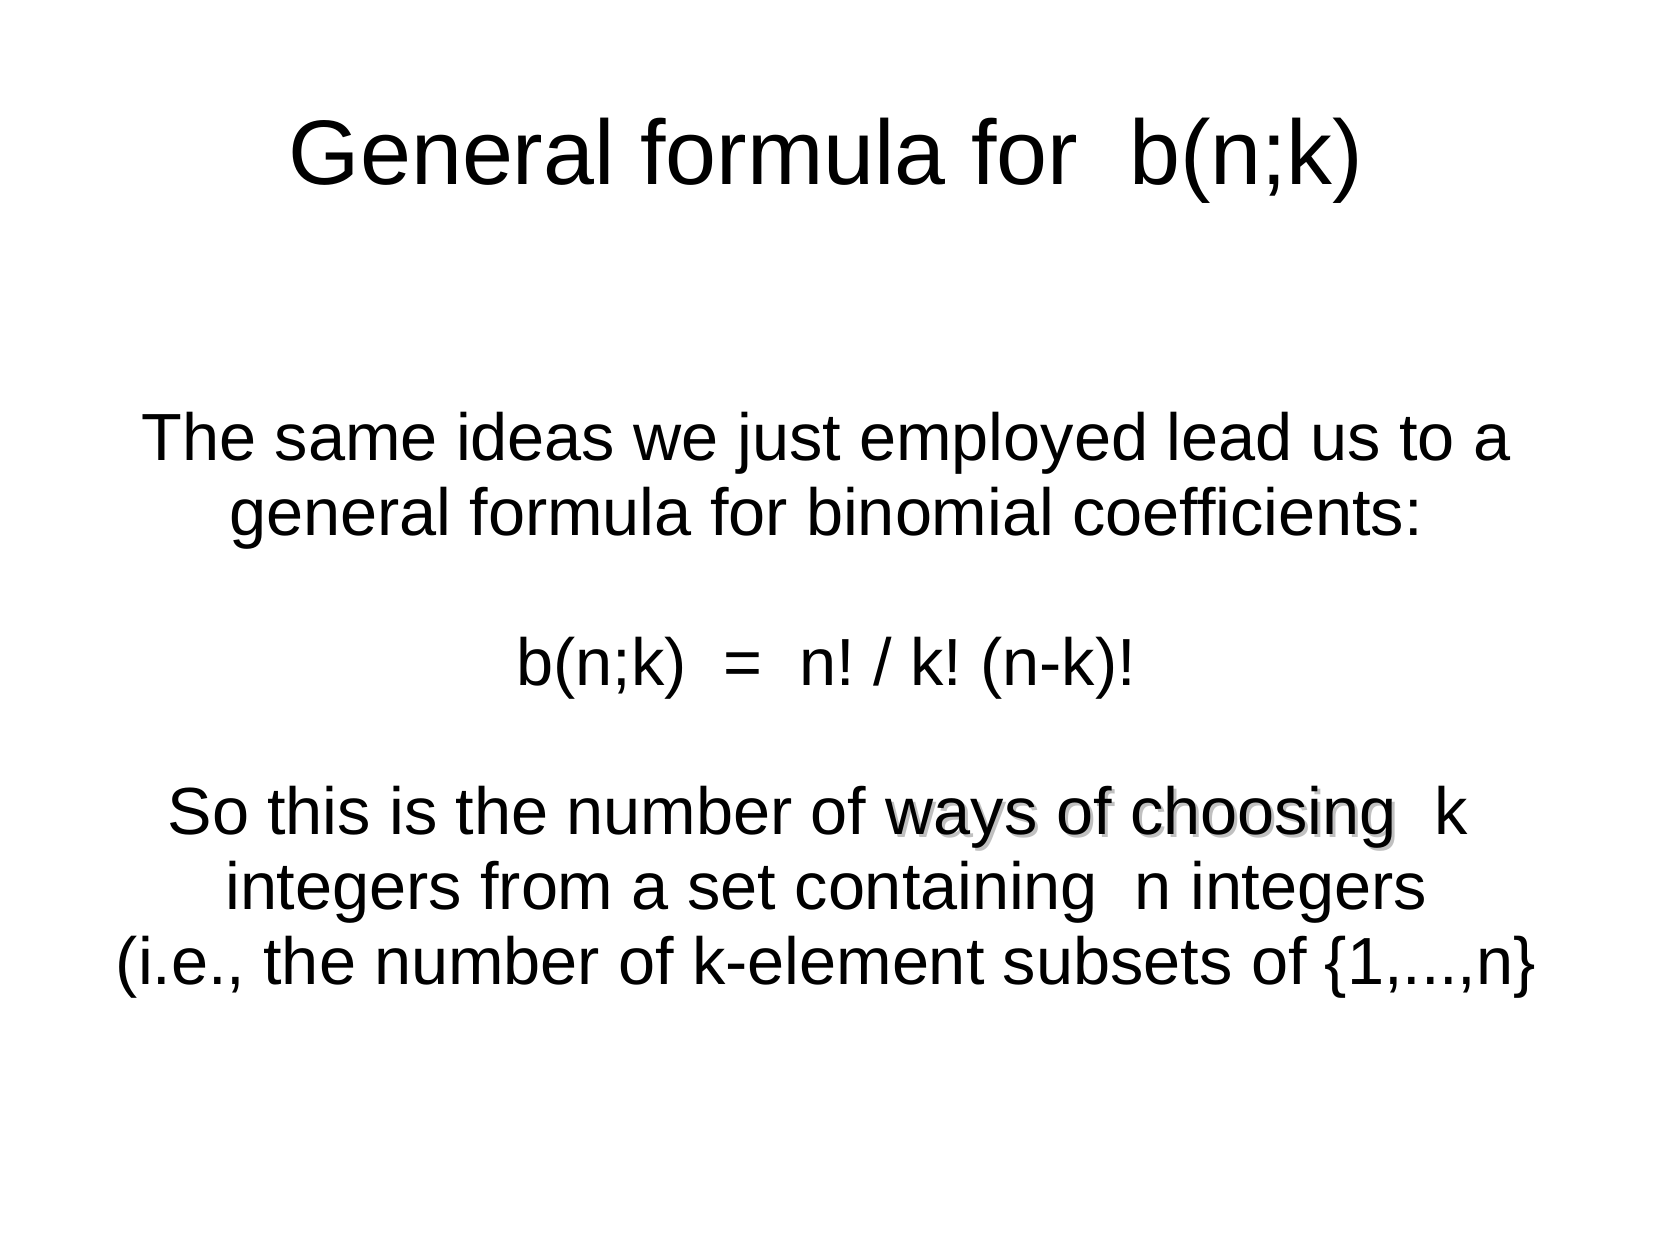

# General formula for b(n;k)
The same ideas we just employed lead us to a general formula for binomial coefficients:
b(n;k) = n! / k! (n-k)!
So this is the number of ways of choosing k integers from a set containing n integers
(i.e., the number of k-element subsets of {1,...,n}